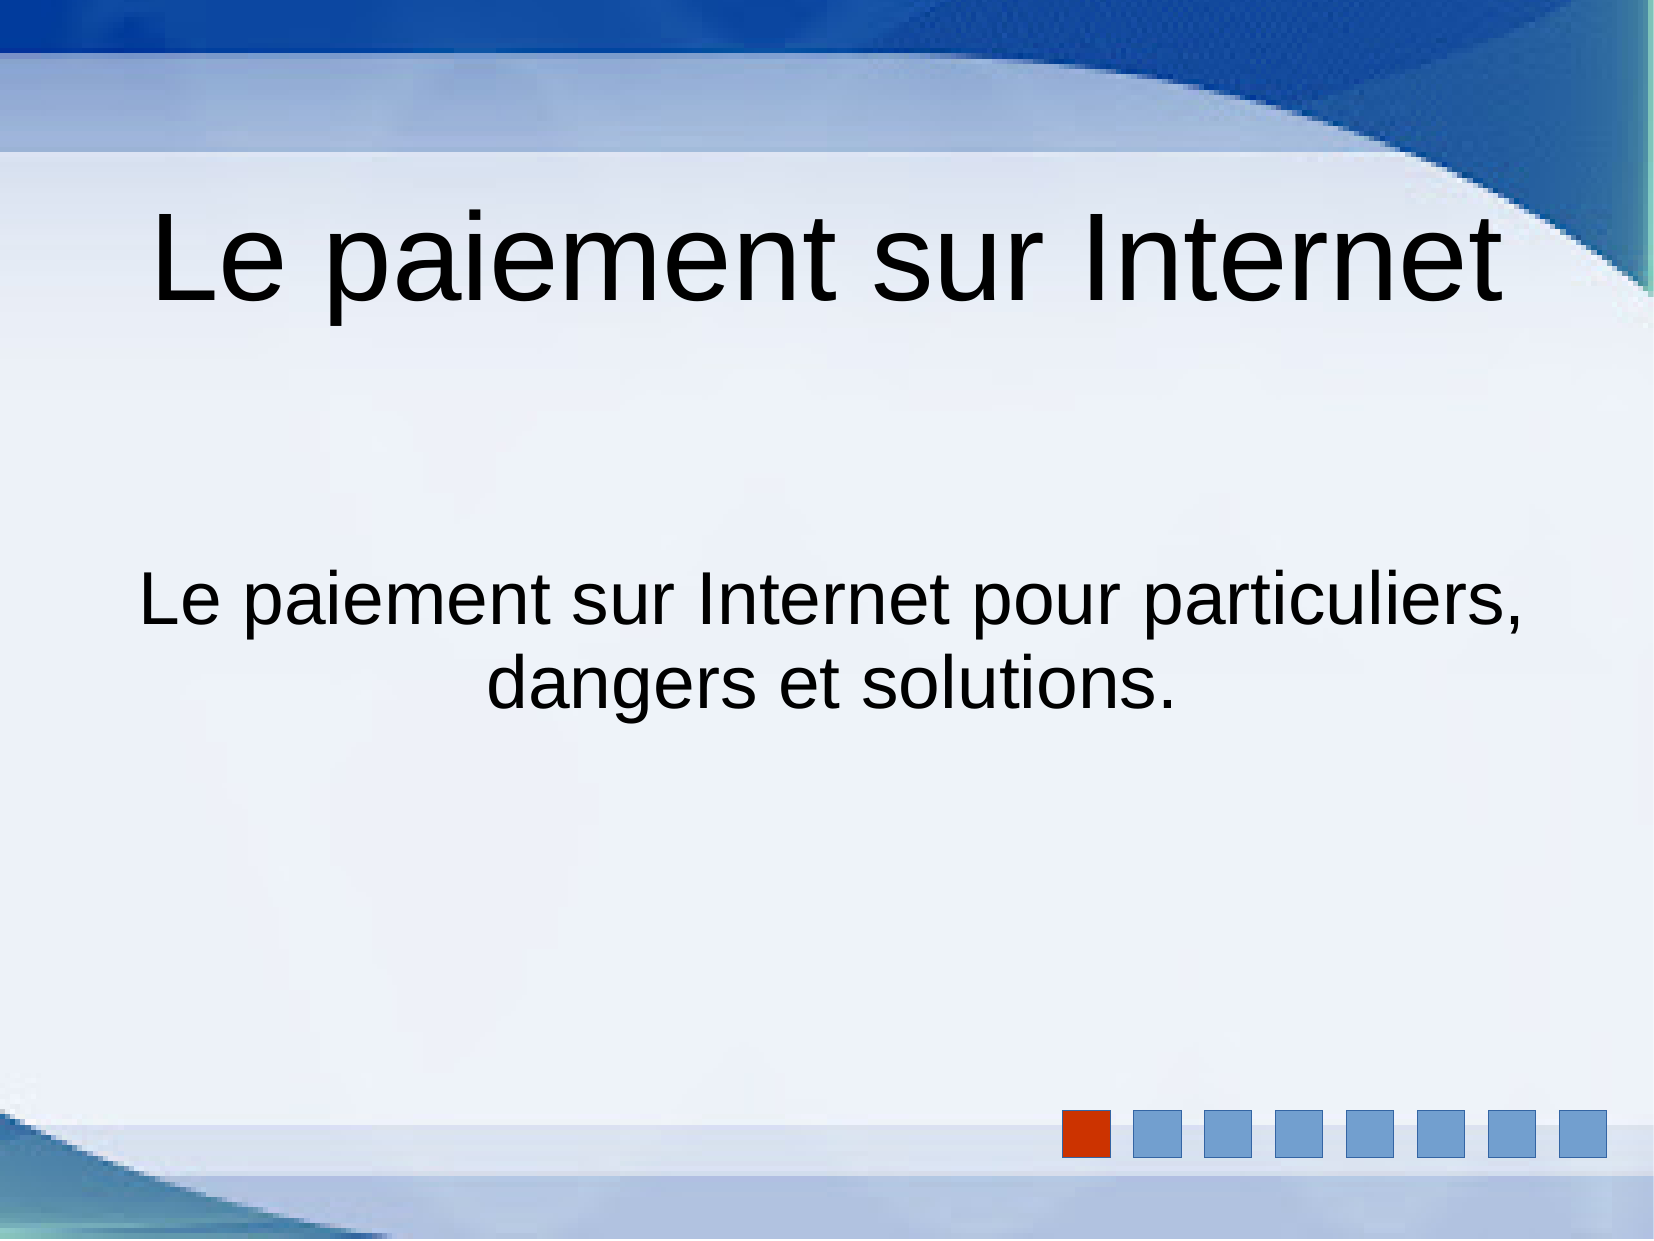

# Le paiement sur Internet
Le paiement sur Internet pour particuliers, dangers et solutions.
Diapositive 2